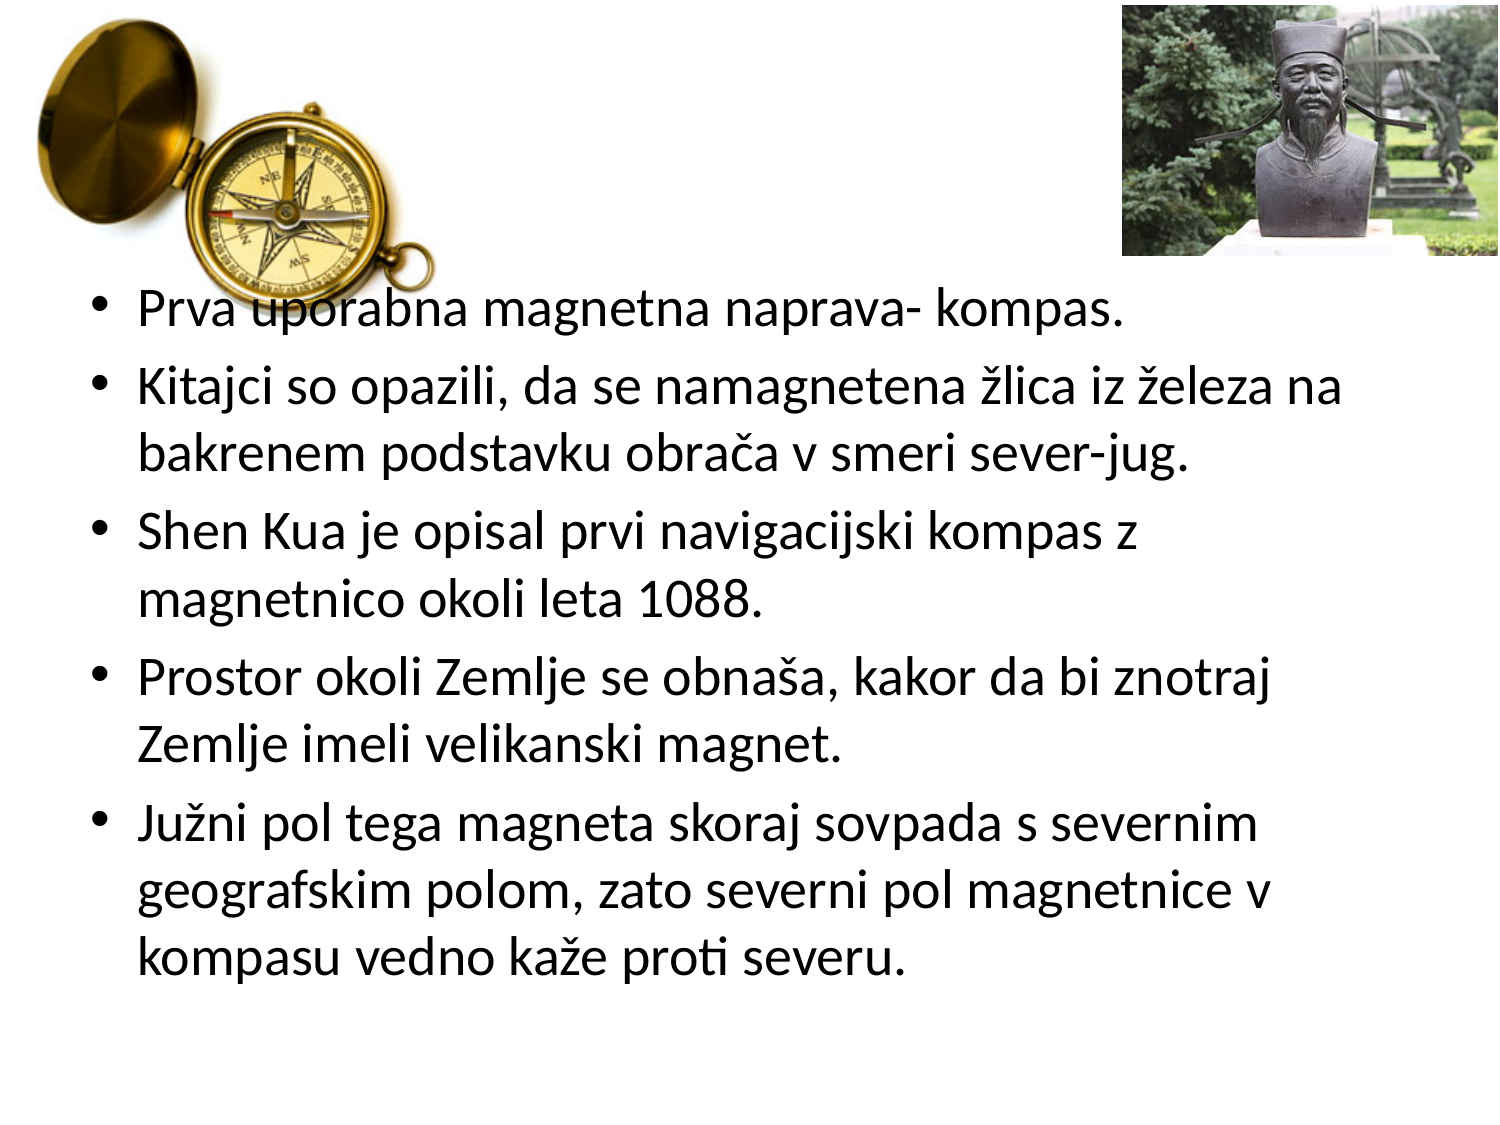

#
Prva uporabna magnetna naprava- kompas.
Kitajci so opazili, da se namagnetena žlica iz železa na bakrenem podstavku obrača v smeri sever-jug.
Shen Kua je opisal prvi navigacijski kompas z magnetnico okoli leta 1088.
Prostor okoli Zemlje se obnaša, kakor da bi znotraj Zemlje imeli velikanski magnet.
Južni pol tega magneta skoraj sovpada s severnim geografskim polom, zato severni pol magnetnice v kompasu vedno kaže proti severu.